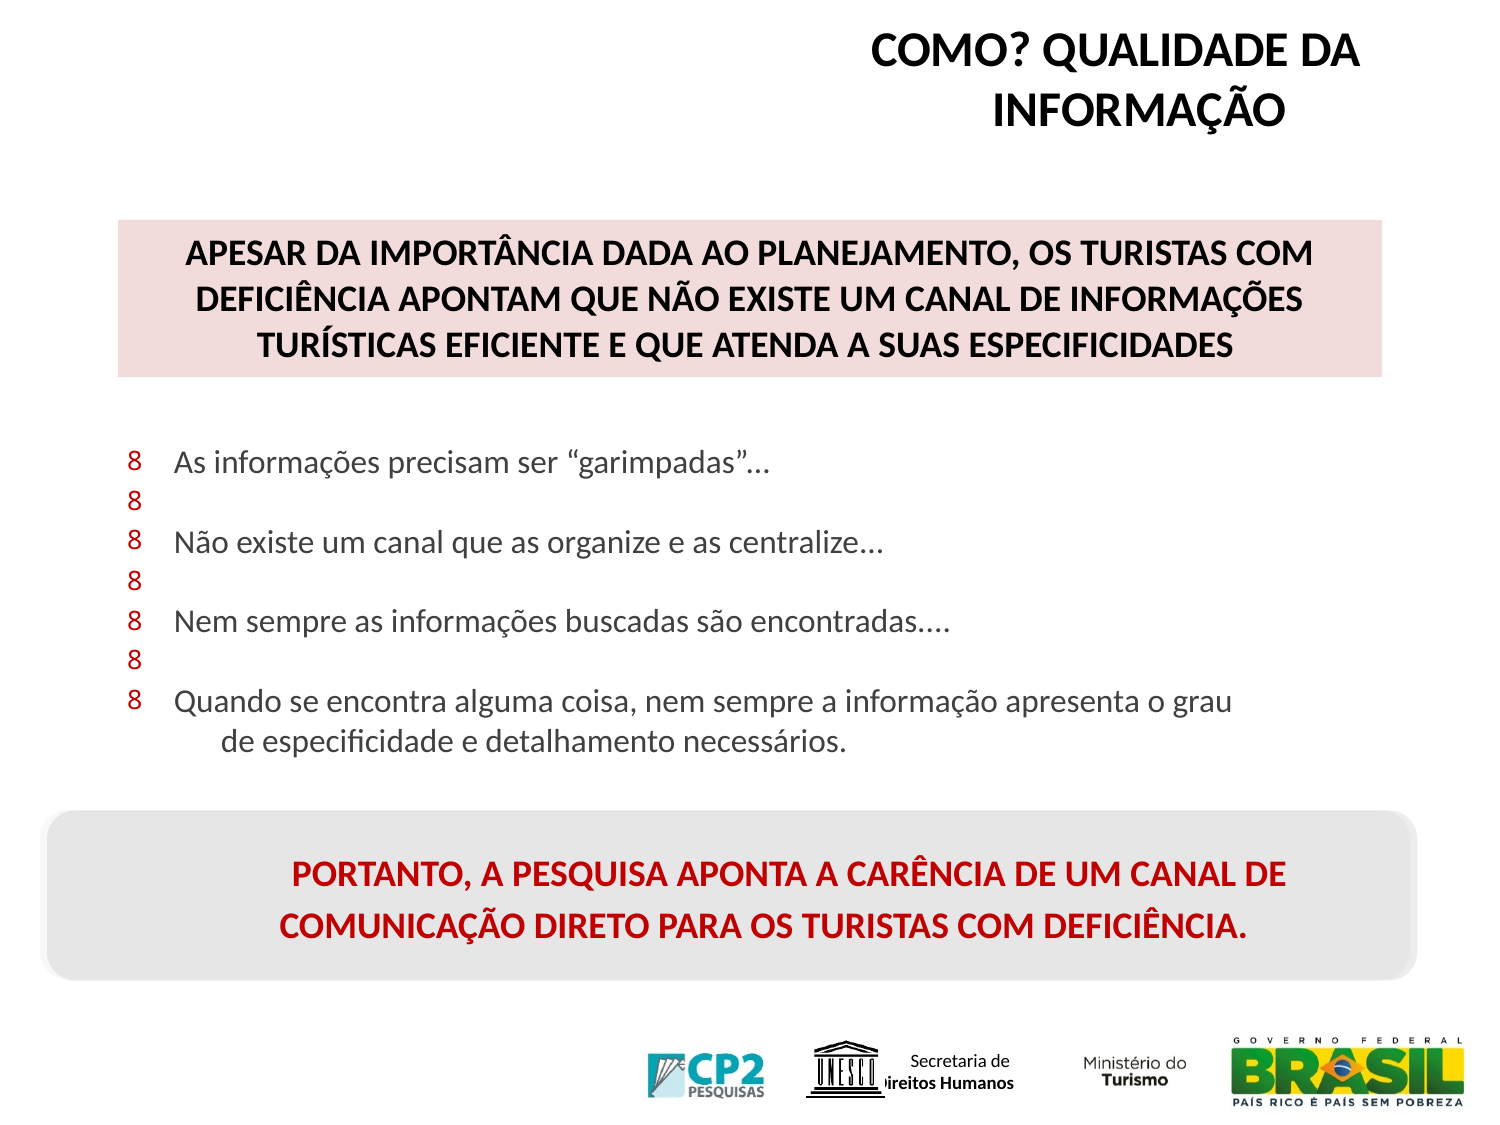

COMO? Qualidade da Informação
Apesar da importância dada ao Planejamento, os turistas com deficiência apontam que não existe um canal de informações turísticas eficiente e que atenda a suas especificidades
As informações precisam ser “garimpadas”...
Não existe um canal que as organize e as centralize...
Nem sempre as informações buscadas são encontradas....
Quando se encontra alguma coisa, nem sempre a informação apresenta o grau de especificidade e detalhamento necessários.
 Portanto, a pesquisa aponta a carência de um canal de comunicação direto para os turistas com deficiência.